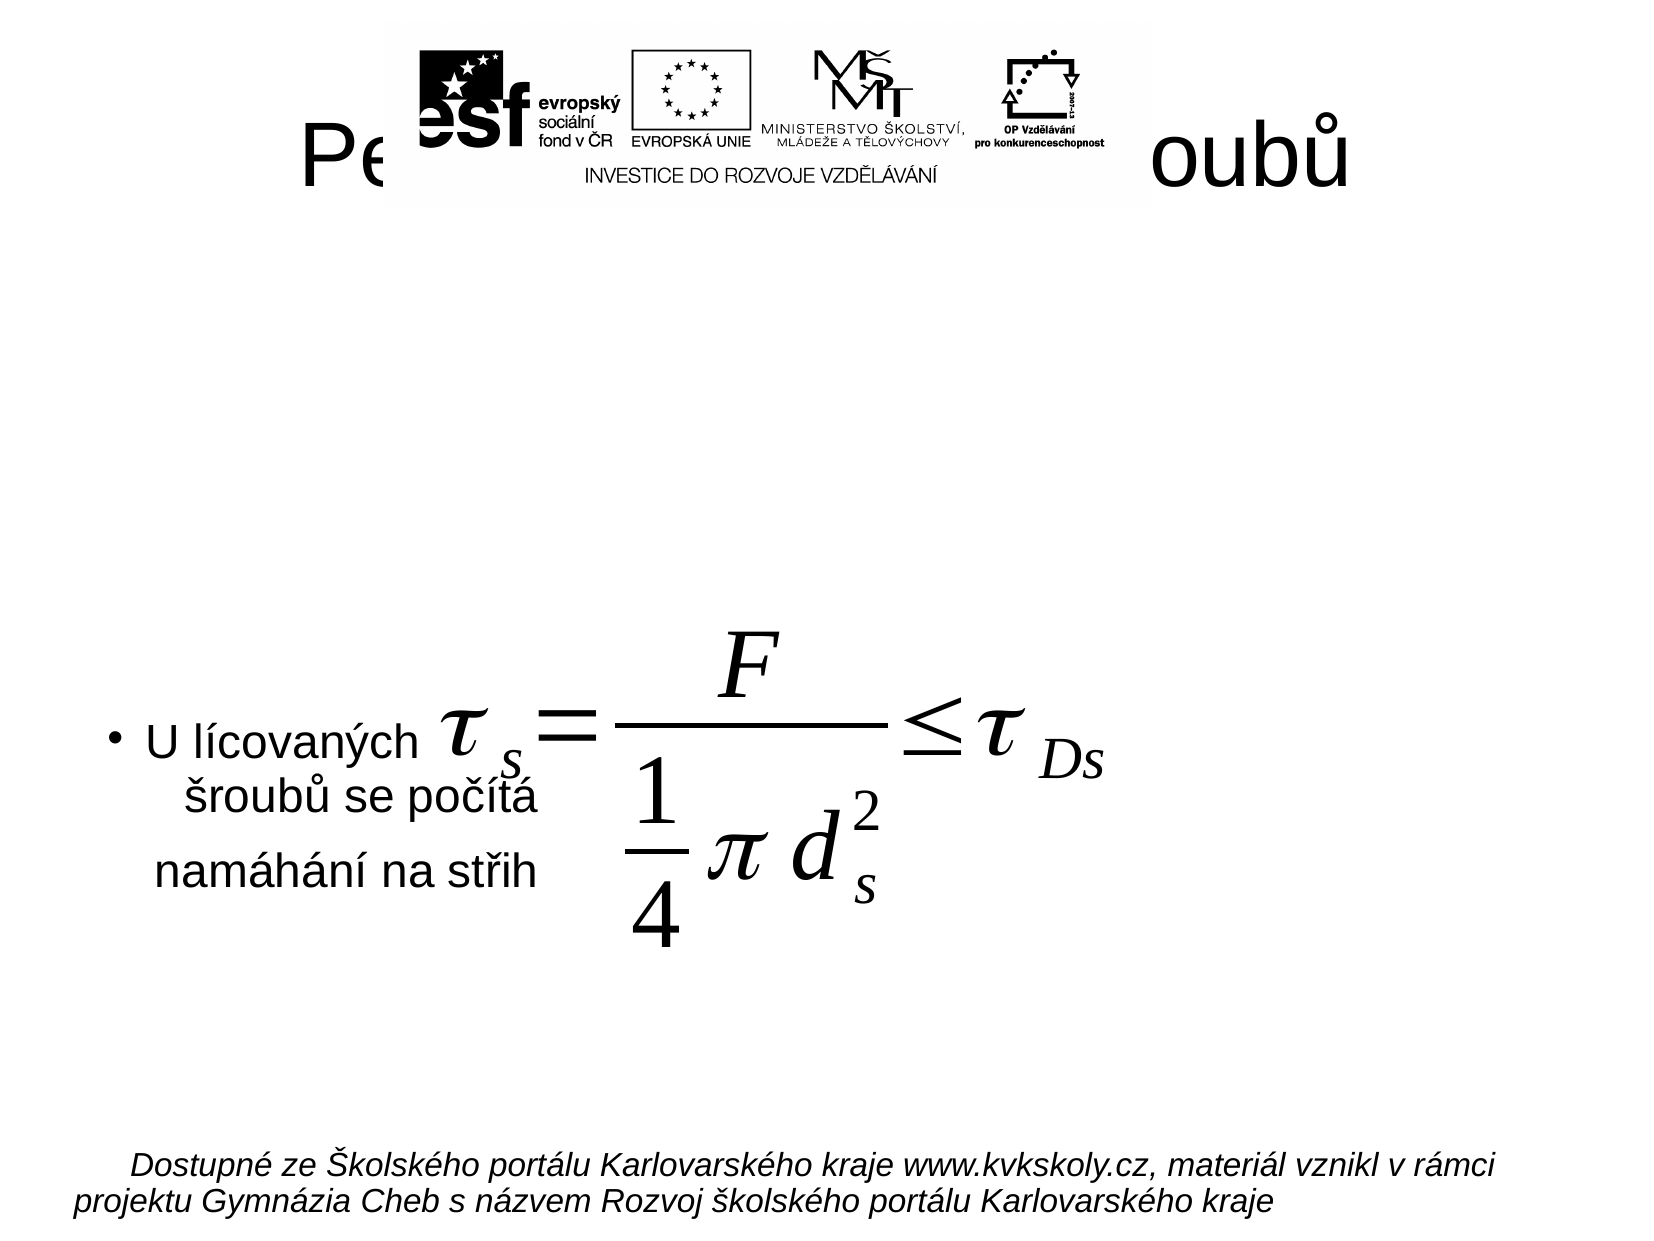

# Pevnostní výpočet šroubů
U lícovaných šroubů se počítá
namáhání na střih
	Dostupné ze Školského portálu Karlovarského kraje www.kvkskoly.cz, materiál vznikl v rámci projektu Gymnázia Cheb s názvem Rozvoj školského portálu Karlovarského kraje